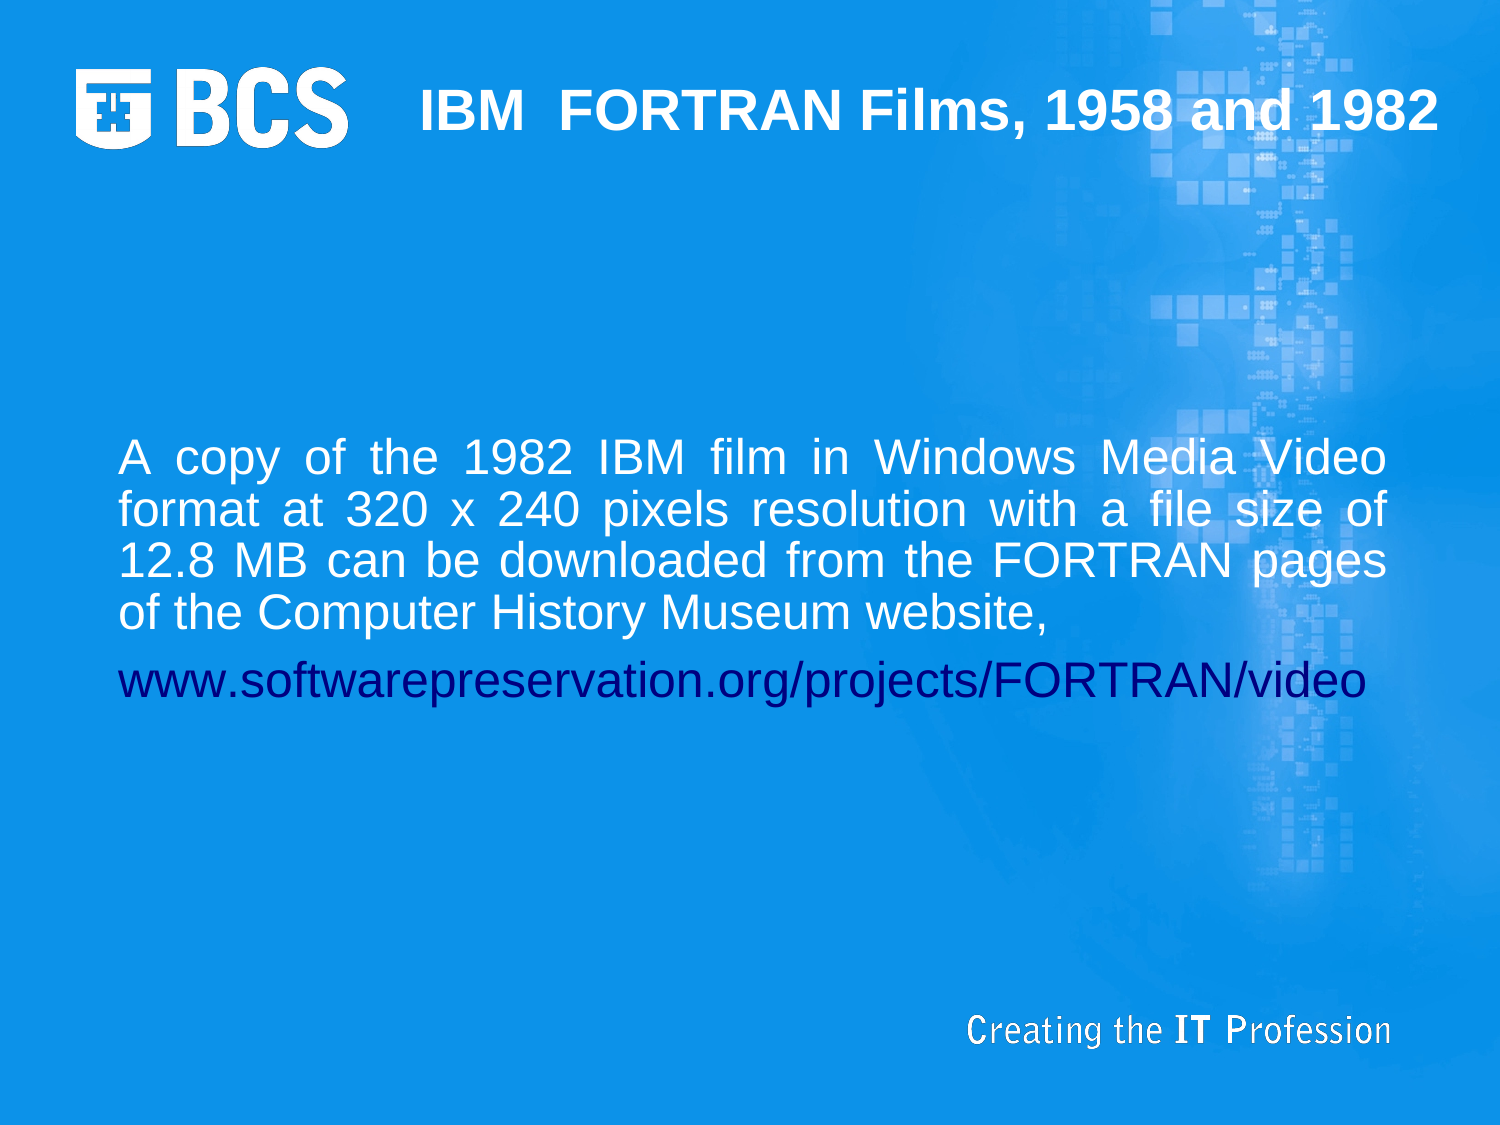

# IBM FORTRAN Films, 1958 and 1982
A copy of the 1982 IBM film in Windows Media Video format at 320 x 240 pixels resolution with a file size of 12.8 MB can be downloaded from the FORTRAN pages of the Computer History Museum website,
www.softwarepreservation.org/projects/FORTRAN/video